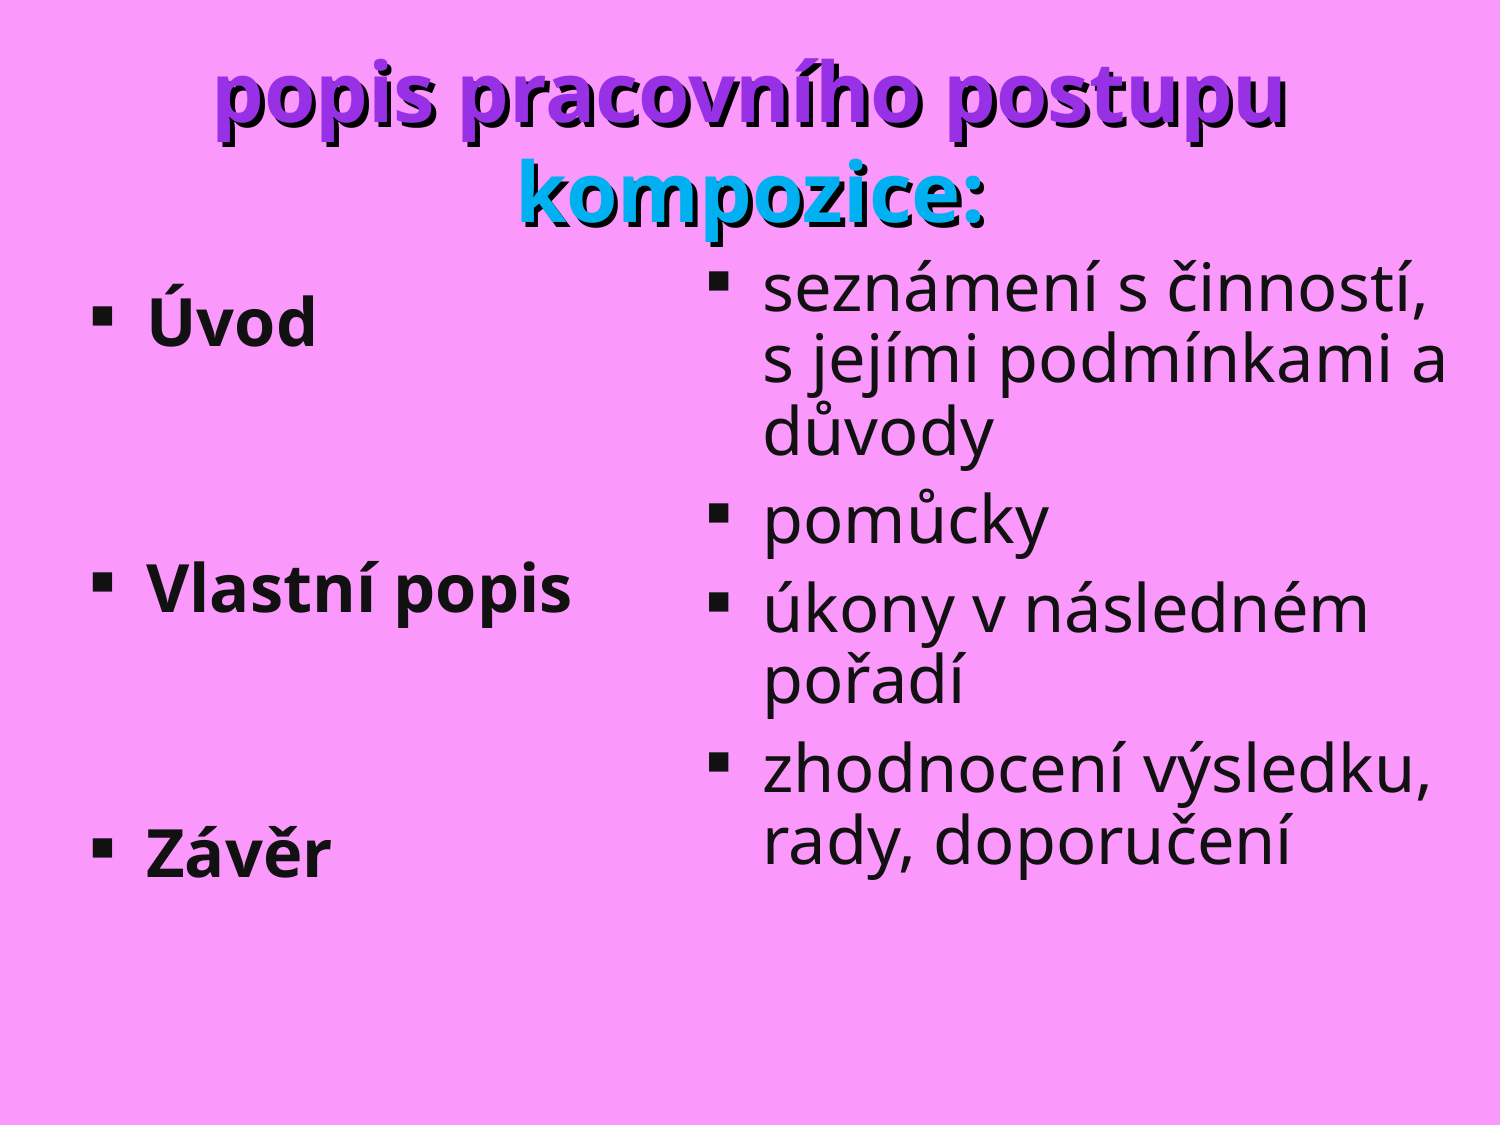

# popis pracovního postupu kompozice:
seznámení s činností, s jejími podmínkami a důvody
pomůcky
úkony v následném pořadí
zhodnocení výsledku, rady, doporučení
Úvod
Vlastní popis
Závěr